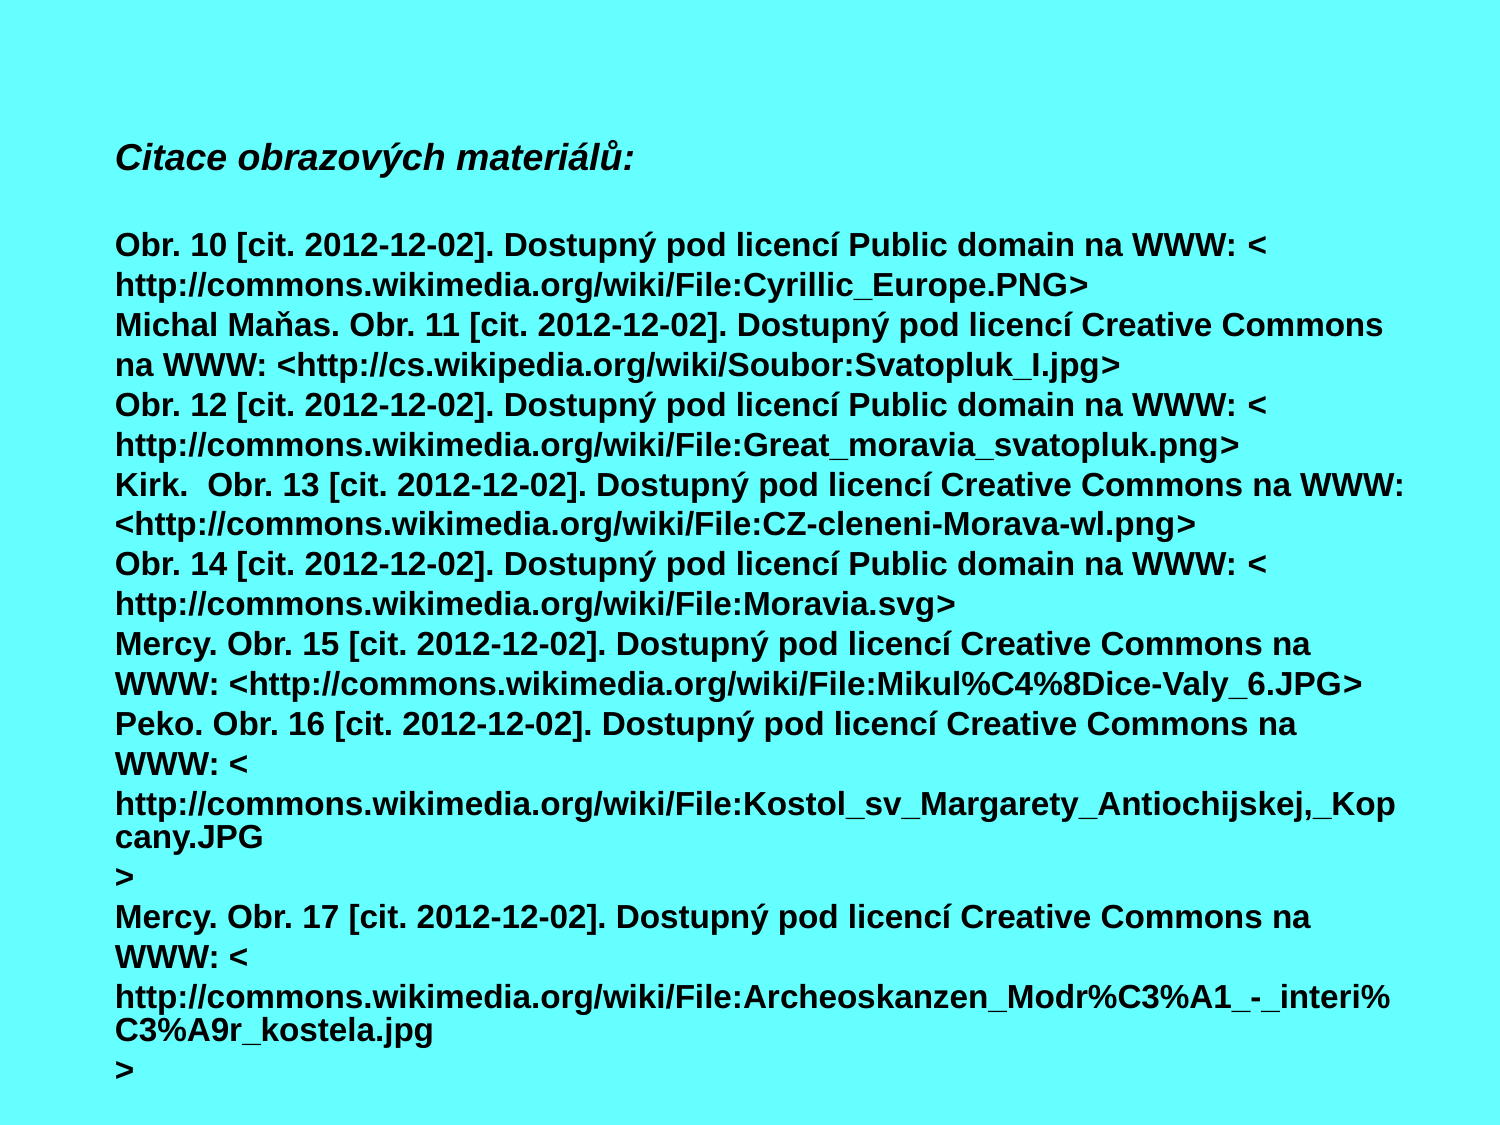

Citace obrazových materiálů:
Obr. 10 [cit. 2012-12-02]. Dostupný pod licencí Public domain na WWW: <http://commons.wikimedia.org/wiki/File:Cyrillic_Europe.PNG>
Michal Maňas. Obr. 11 [cit. 2012-12-02]. Dostupný pod licencí Creative Commons na WWW: <http://cs.wikipedia.org/wiki/Soubor:Svatopluk_I.jpg>
Obr. 12 [cit. 2012-12-02]. Dostupný pod licencí Public domain na WWW: <http://commons.wikimedia.org/wiki/File:Great_moravia_svatopluk.png>
Kirk. Obr. 13 [cit. 2012-12-02]. Dostupný pod licencí Creative Commons na WWW: <http://commons.wikimedia.org/wiki/File:CZ-cleneni-Morava-wl.png>
Obr. 14 [cit. 2012-12-02]. Dostupný pod licencí Public domain na WWW: <http://commons.wikimedia.org/wiki/File:Moravia.svg>
Mercy. Obr. 15 [cit. 2012-12-02]. Dostupný pod licencí Creative Commons na WWW: <http://commons.wikimedia.org/wiki/File:Mikul%C4%8Dice-Valy_6.JPG>
Peko. Obr. 16 [cit. 2012-12-02]. Dostupný pod licencí Creative Commons na WWW: <http://commons.wikimedia.org/wiki/File:Kostol_sv_Margarety_Antiochijskej,_Kopcany.JPG>
Mercy. Obr. 17 [cit. 2012-12-02]. Dostupný pod licencí Creative Commons na WWW: <http://commons.wikimedia.org/wiki/File:Archeoskanzen_Modr%C3%A1_-_interi%C3%A9r_kostela.jpg>